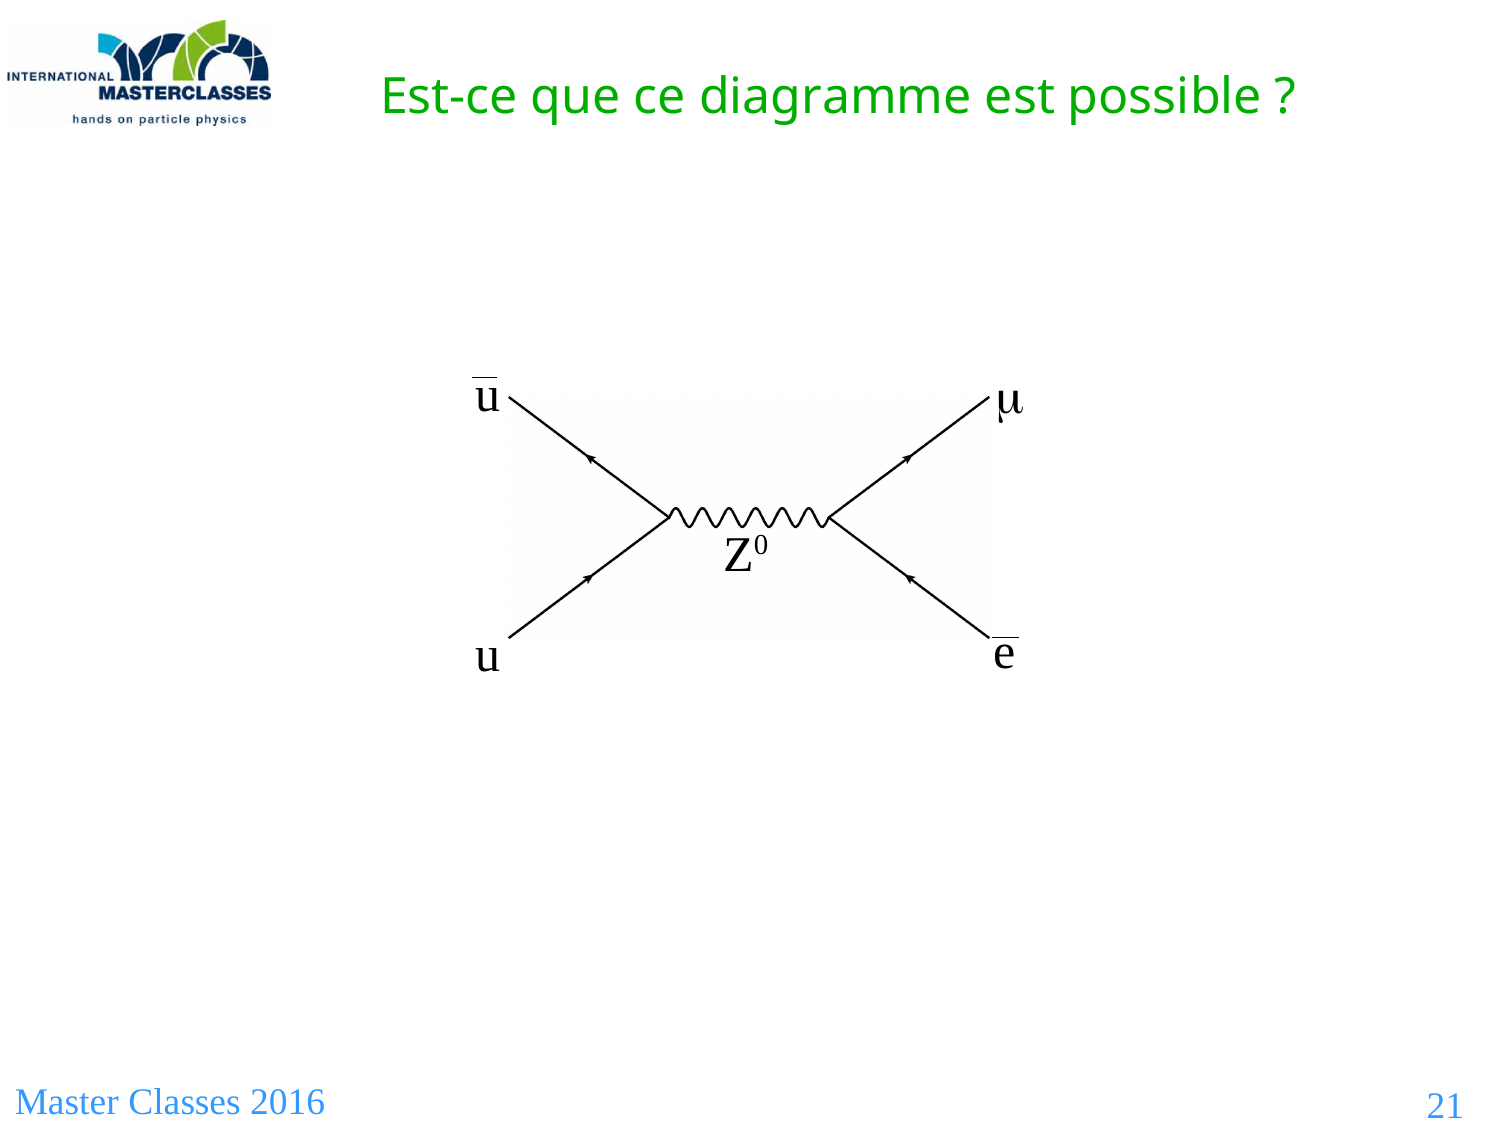

# Est-ce que ce diagramme est possible ?
u
μ
Z0
e
u
Master Classes 2016
21